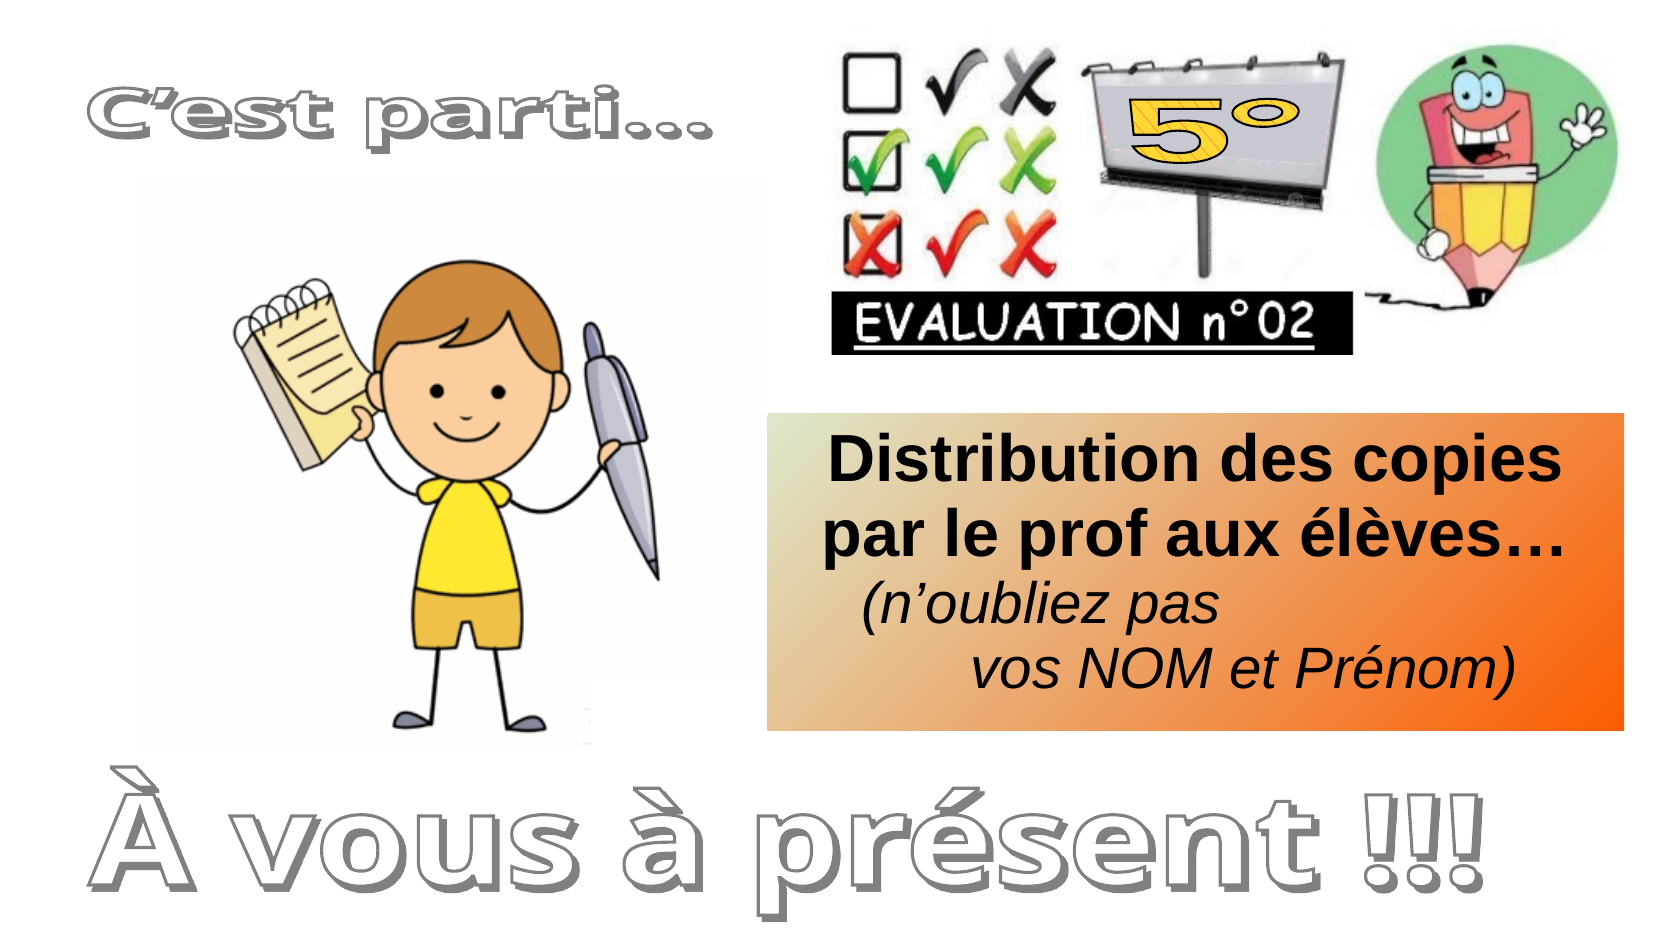

5°
C’est parti...
Distribution des copies par le prof aux élèves…
(n’oubliez pas
 vos NOM et Prénom)
À vous à présent !!!